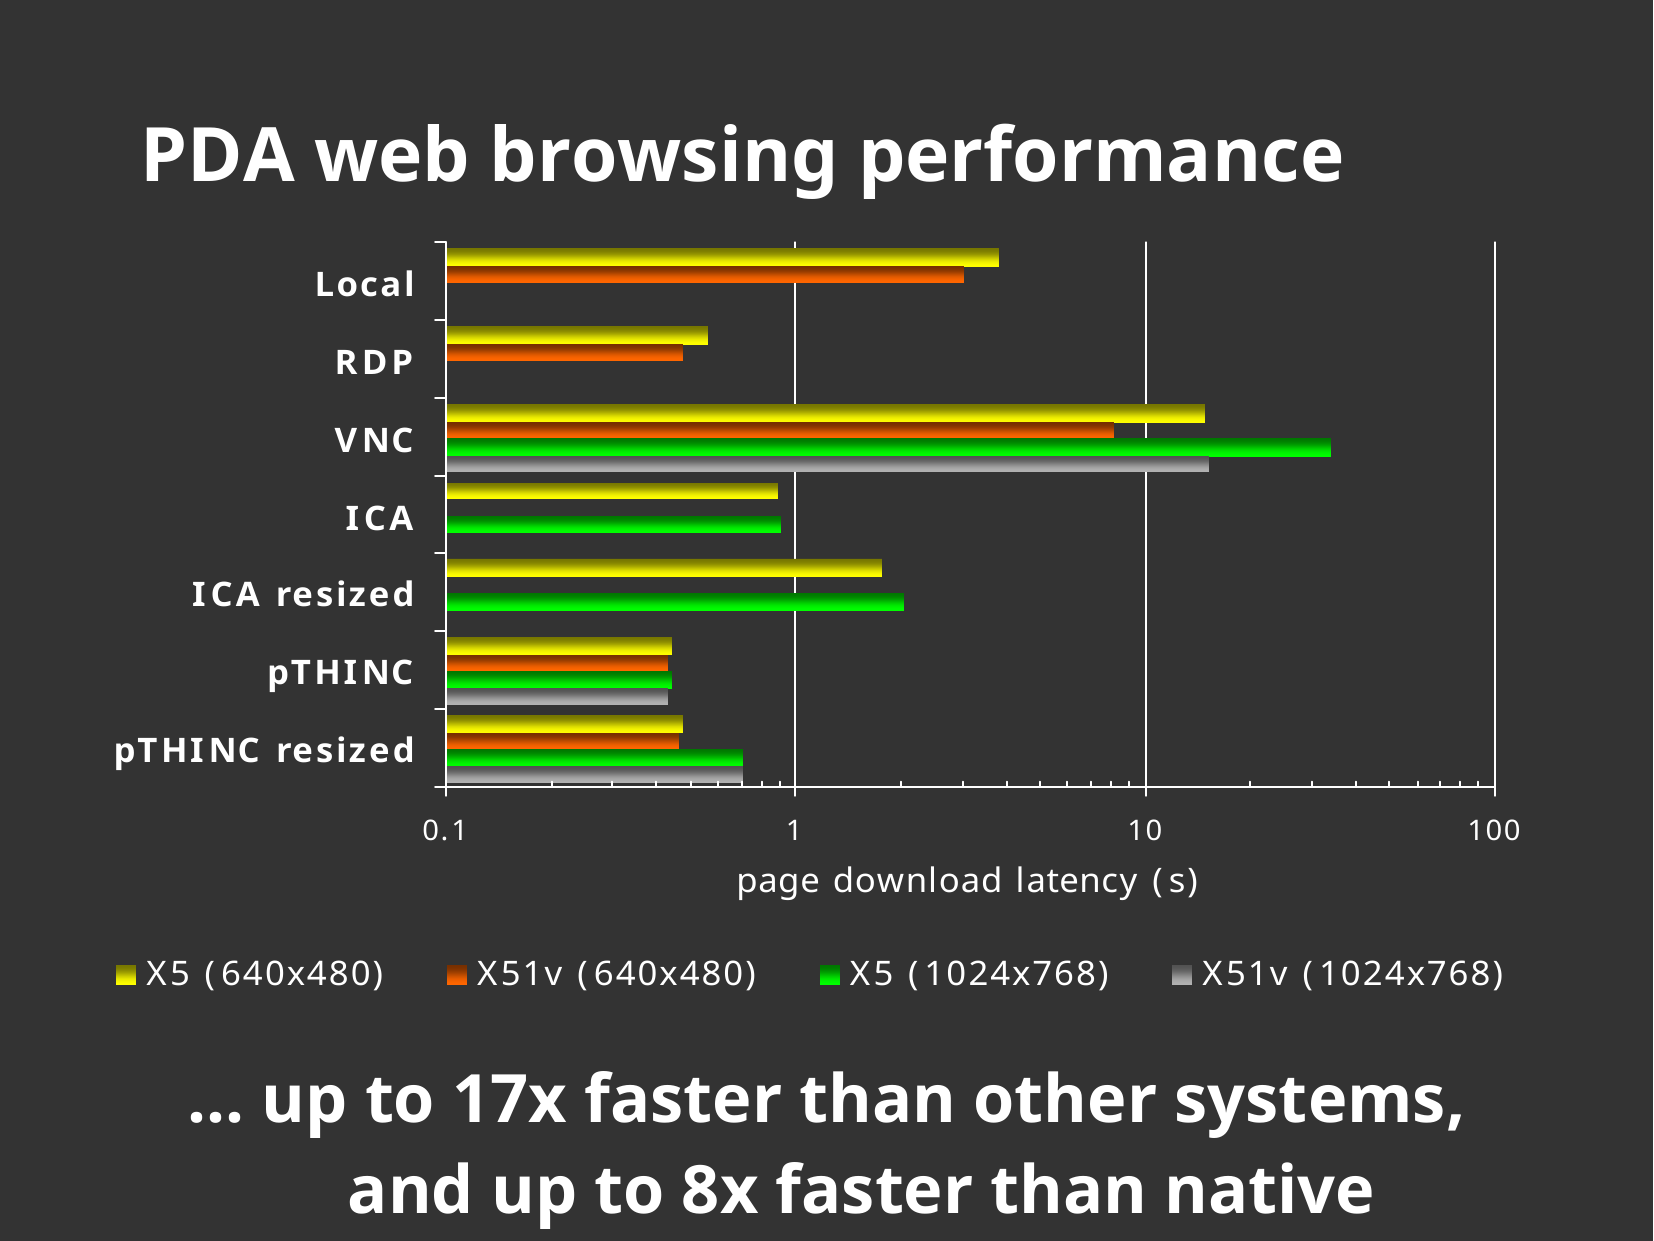

PDA web browsing performance
# ... up to 17x faster than other systems, and up to 8x faster than native